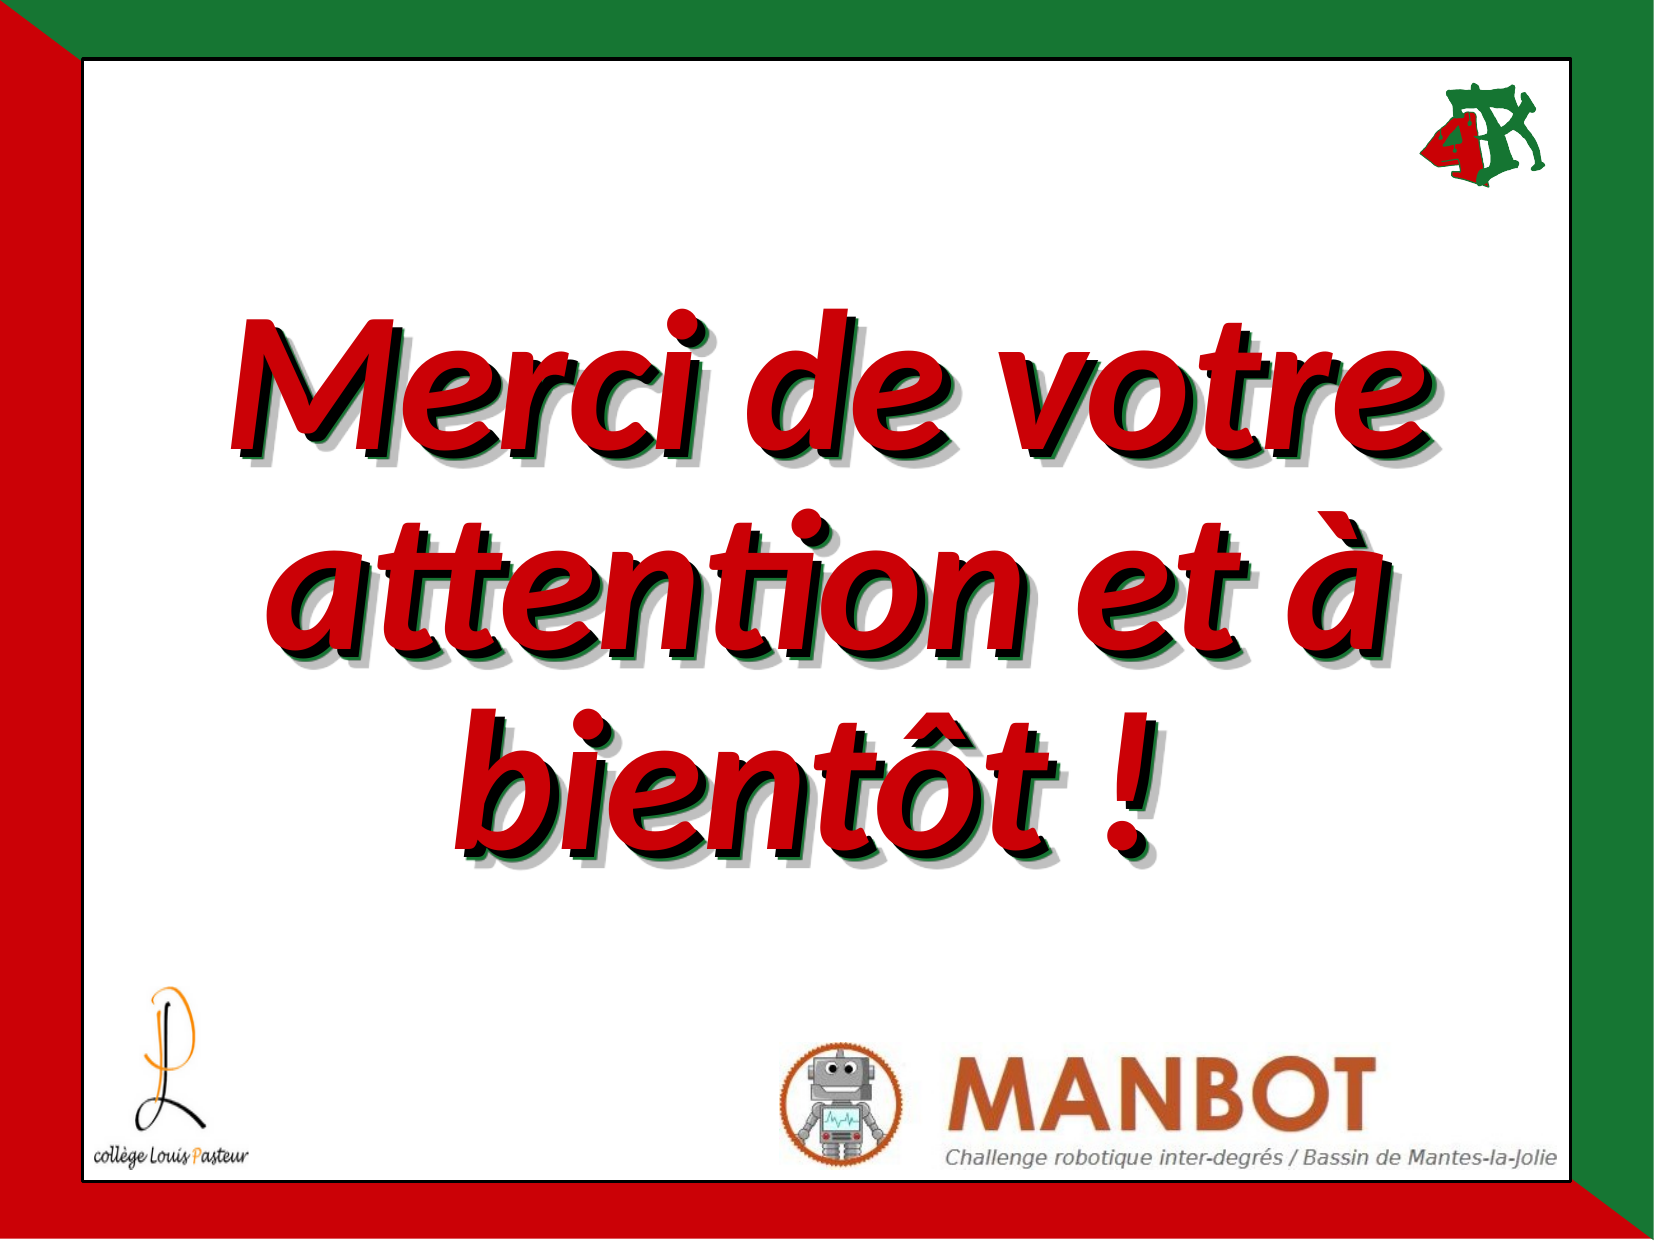

Merci de votre attention et à bientôt !